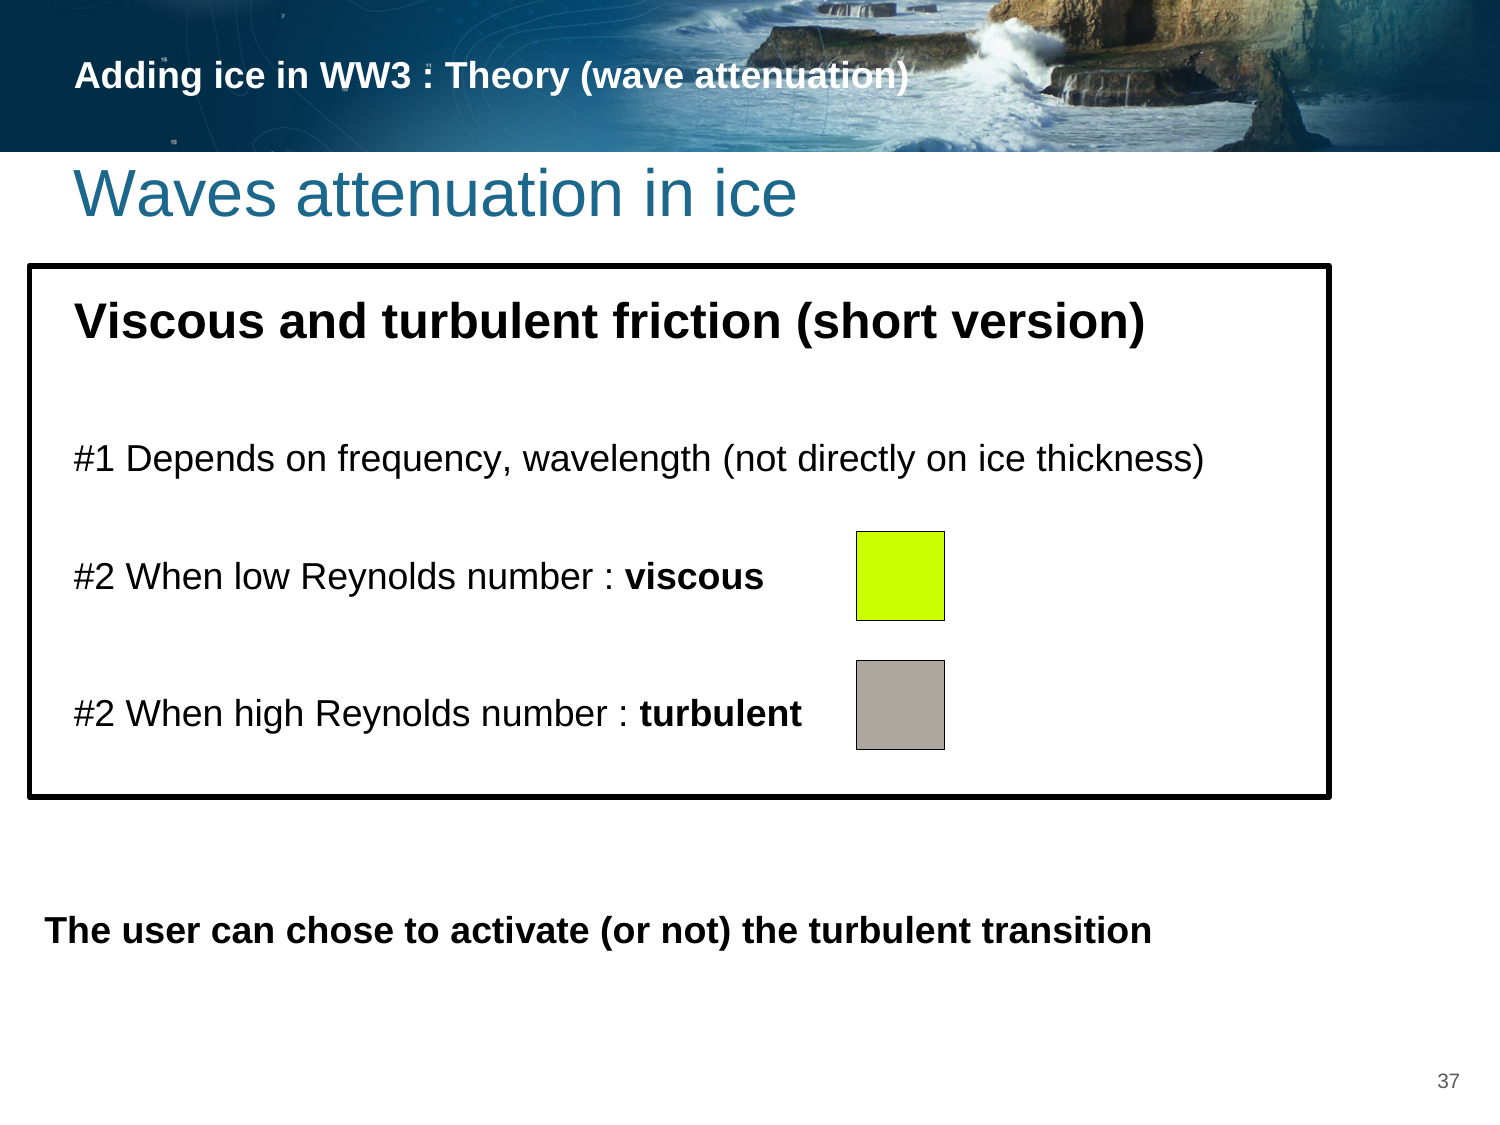

Adding ice in WW3 : Theory (wave attenuation)
# Waves attenuation in ice
Viscous and turbulent friction (short version)
#1 Depends on frequency, wavelength (not directly on ice thickness)
#2 When low Reynolds number : viscous
#2 When high Reynolds number : turbulent
The user can chose to activate (or not) the turbulent transition